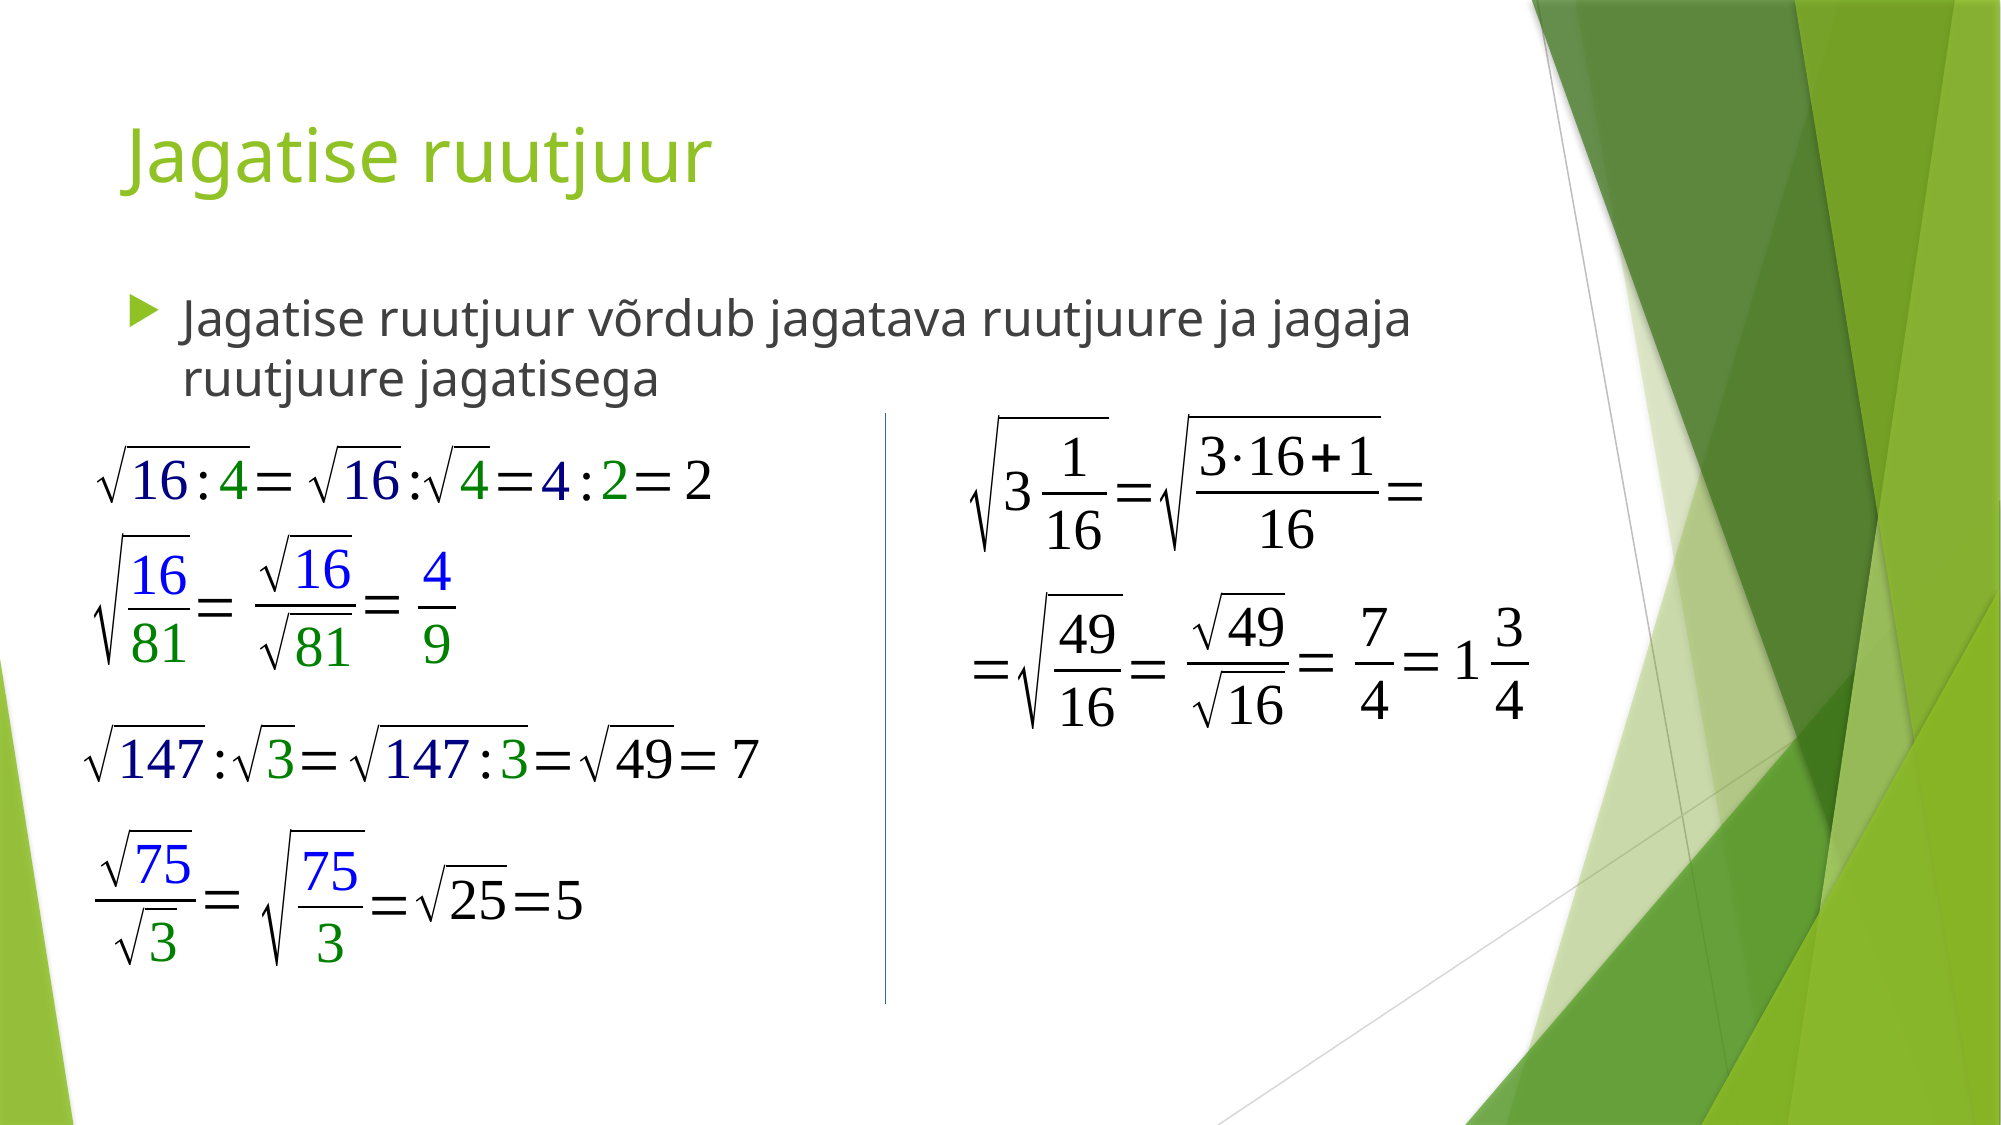

# Jagatise ruutjuur
Jagatise ruutjuur võrdub jagatava ruutjuure ja jagaja ruutjuure jagatisega